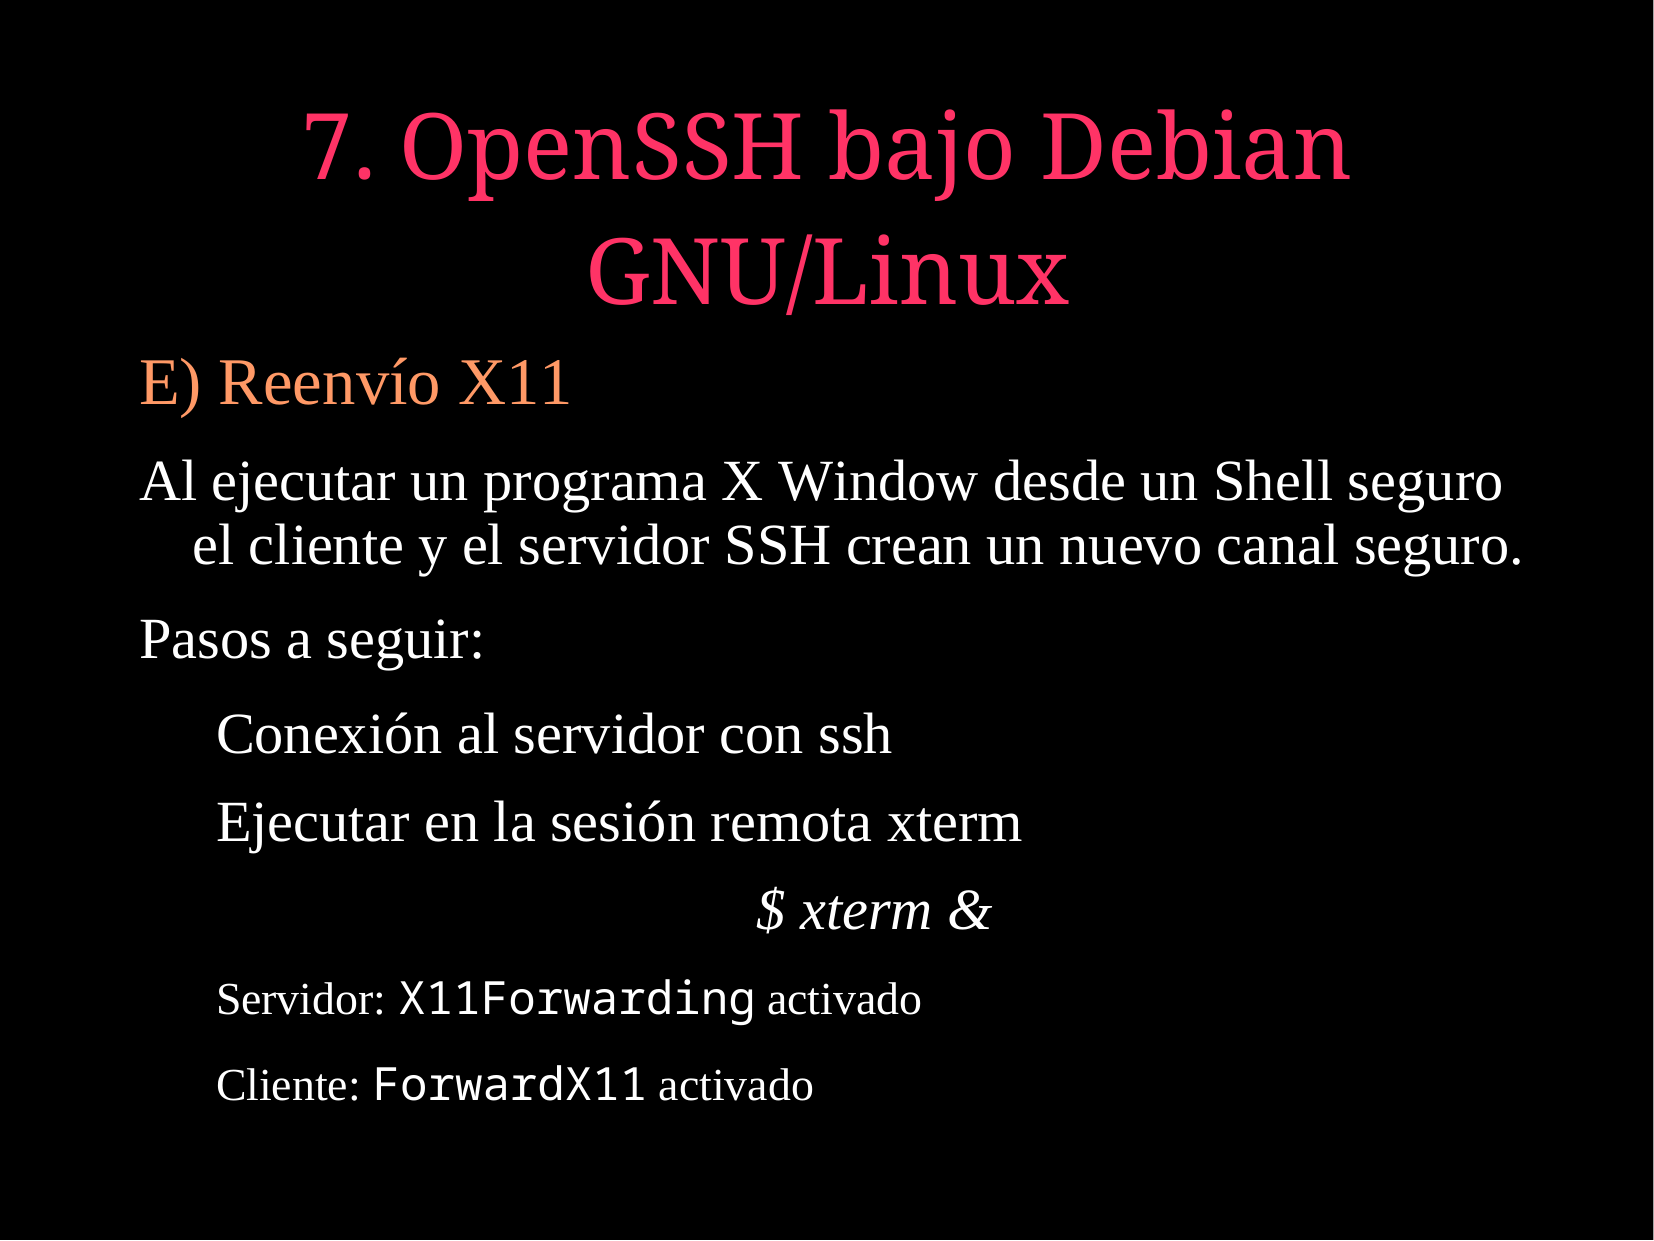

# 7. OpenSSH bajo Debian GNU/Linux
E) Reenvío X11
Al ejecutar un programa X Window desde un Shell seguro el cliente y el servidor SSH crean un nuevo canal seguro.
Pasos a seguir:
Conexión al servidor con ssh
Ejecutar en la sesión remota xterm
$ xterm &
Servidor: X11Forwarding activado
Cliente: ForwardX11 activado